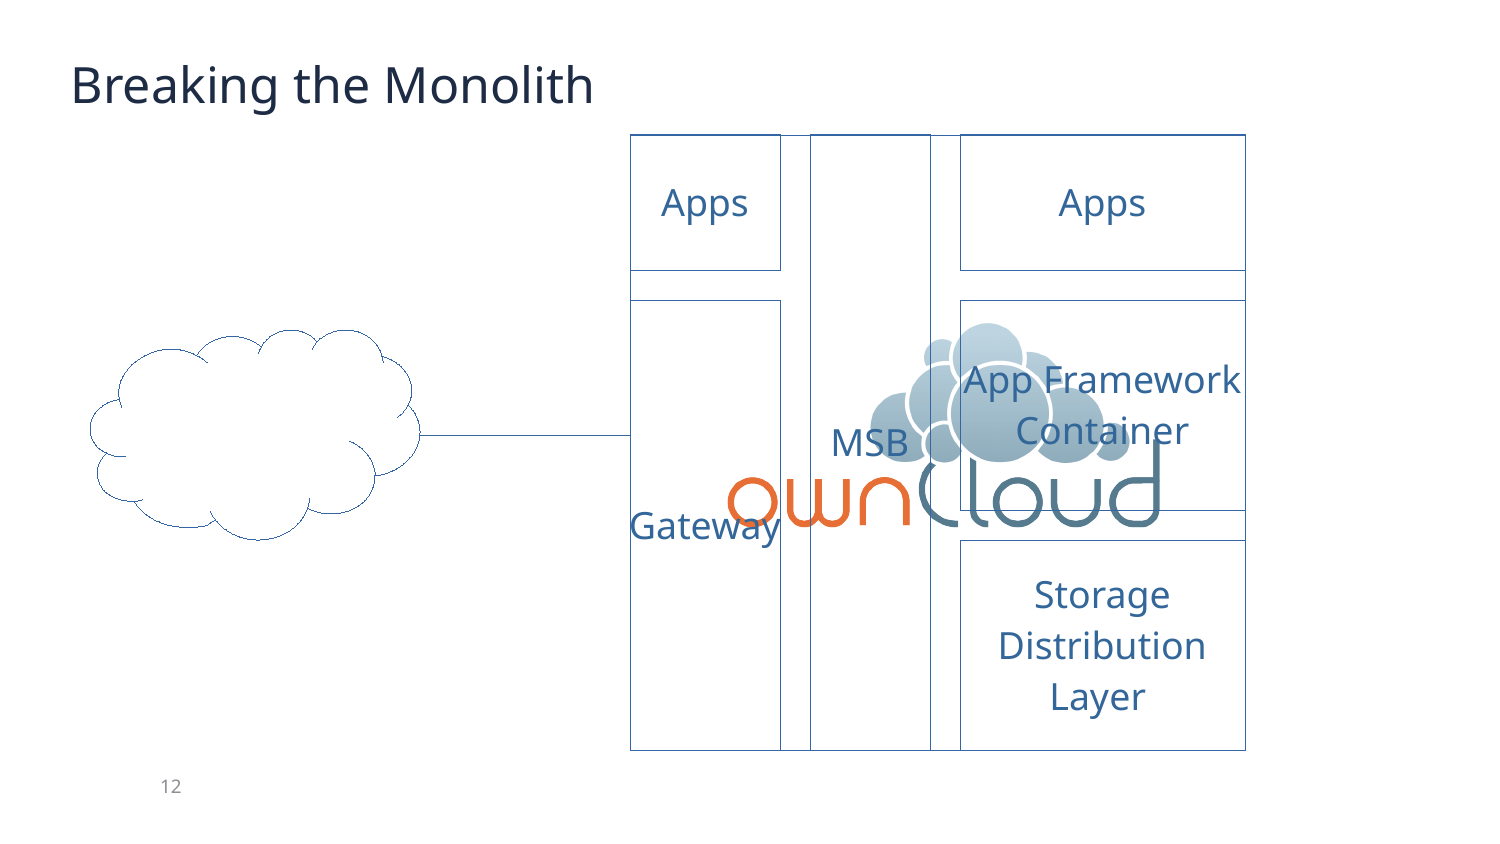

# Breaking the Monolith
Apps
MSB
Apps
Gateway
App Framework
Container
Storage
Distribution
Layer